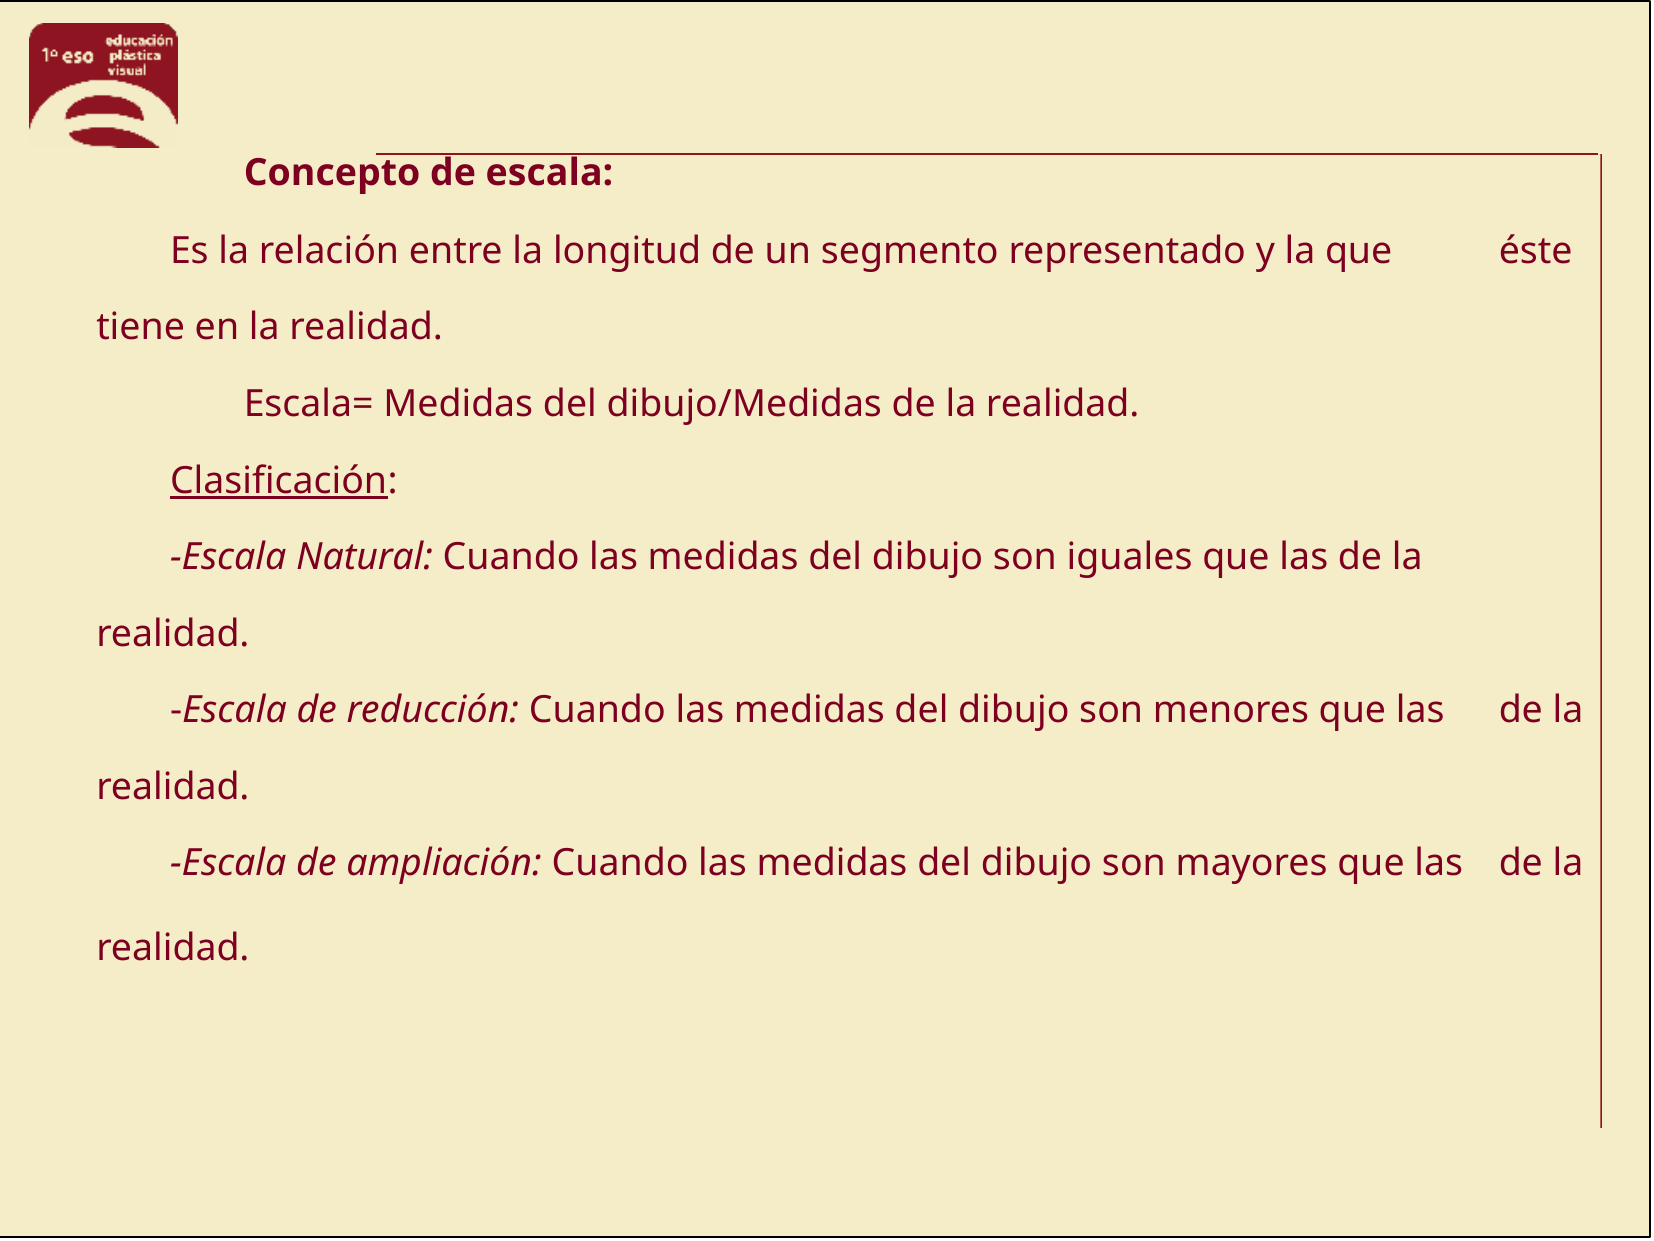

Concepto de escala:
	Es la relación entre la longitud de un segmento representado y la que 		éste tiene en la realidad.
		Escala= Medidas del dibujo/Medidas de la realidad.
	Clasificación:
	-Escala Natural: Cuando las medidas del dibujo son iguales que las de la 	realidad.
	-Escala de reducción: Cuando las medidas del dibujo son menores que las 	de la realidad.
	-Escala de ampliación: Cuando las medidas del dibujo son mayores que las 	de la realidad.
#